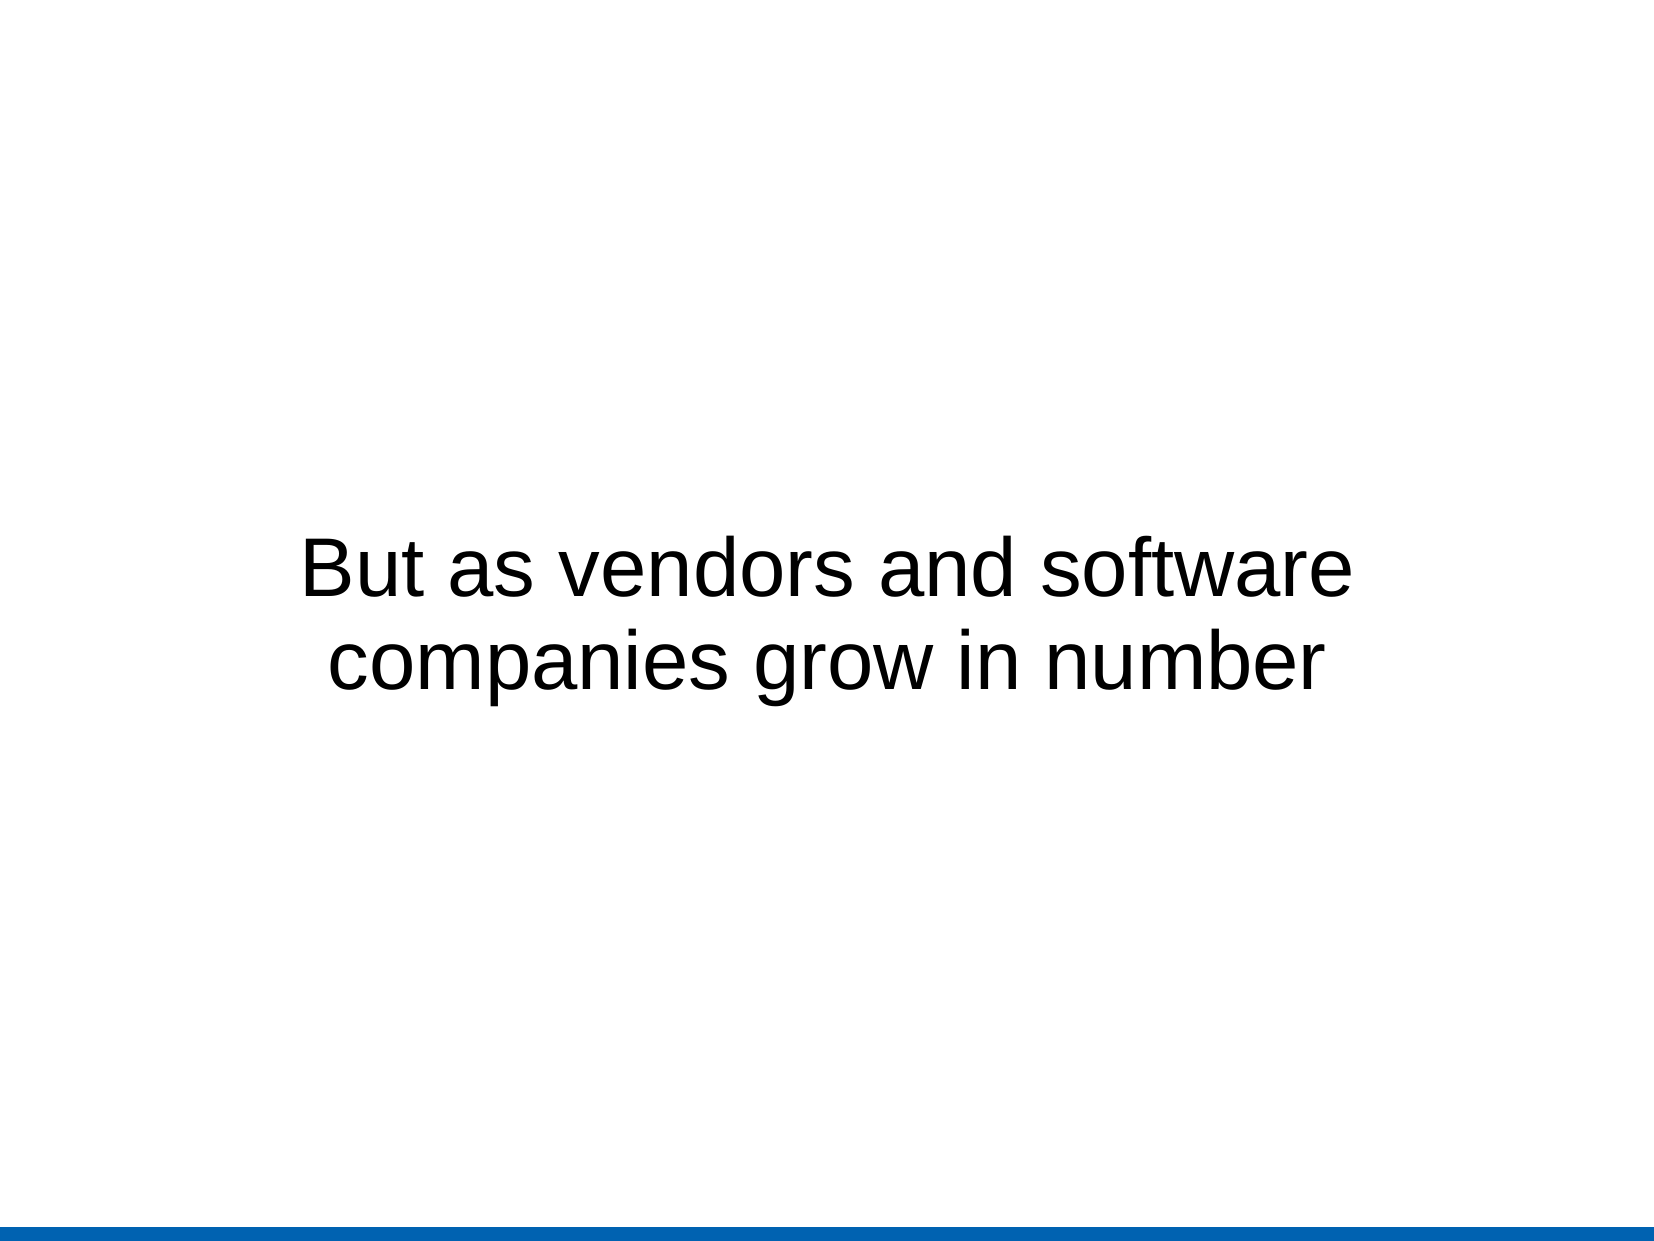

# But as vendors and software companies grow in number